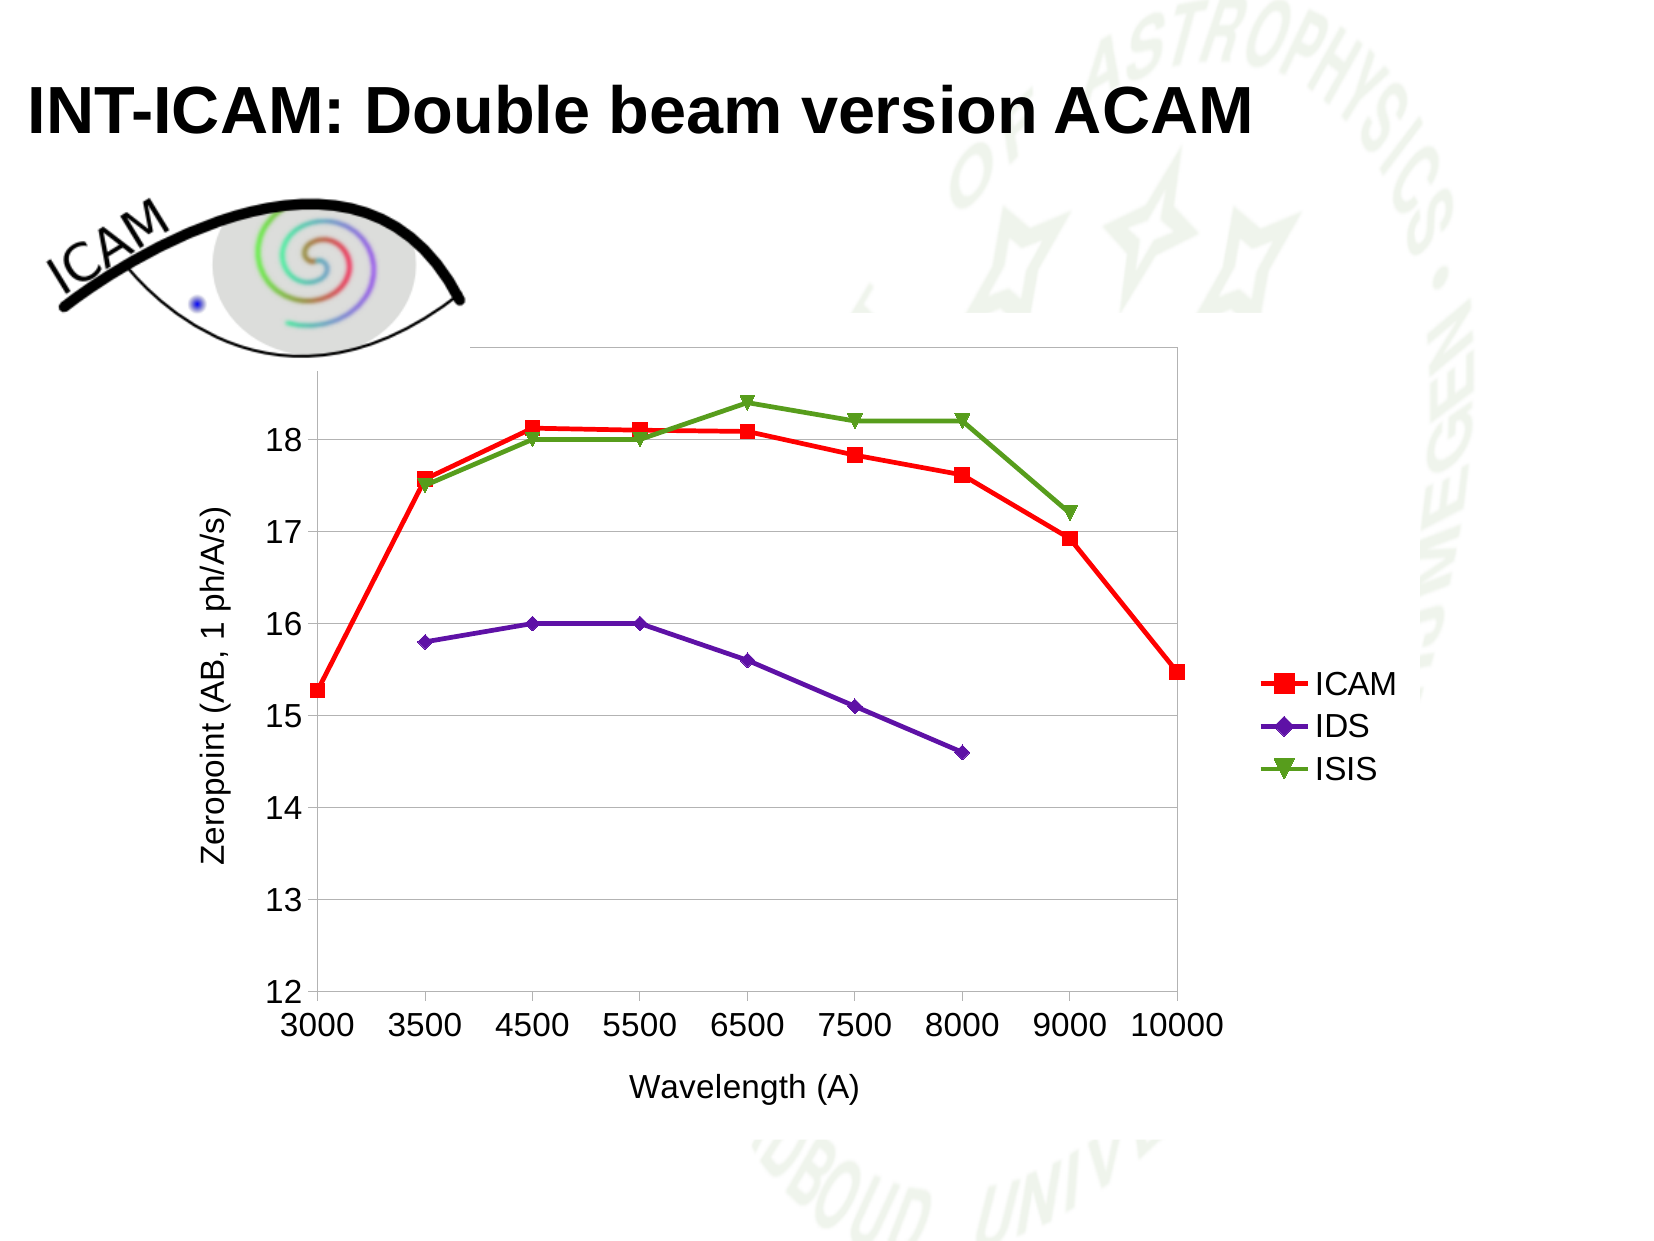

INT-ICAM: Double beam version ACAM
### Chart
| Category | ICAM | IDS | ISIS |
|---|---|---|---|
| 3000 | 15.2723125941784 | None | None |
| 3500 | 17.5684109930185 | 15.8 | 17.5 |
| 4500 | 18.12272995822 | 16.0 | 18.0 |
| 5500 | 18.1001945492552 | 16.0 | 18.0 |
| 6500 | 18.0867458364243 | 15.6 | 18.4 |
| 7500 | 17.829492202721 | 15.1 | 18.2 |
| 8000 | 17.6140268336803 | 14.6 | 18.2 |
| 9000 | 16.9235276336408 | None | 17.2 |
| 10000 | 15.4711957497998 | None | None |